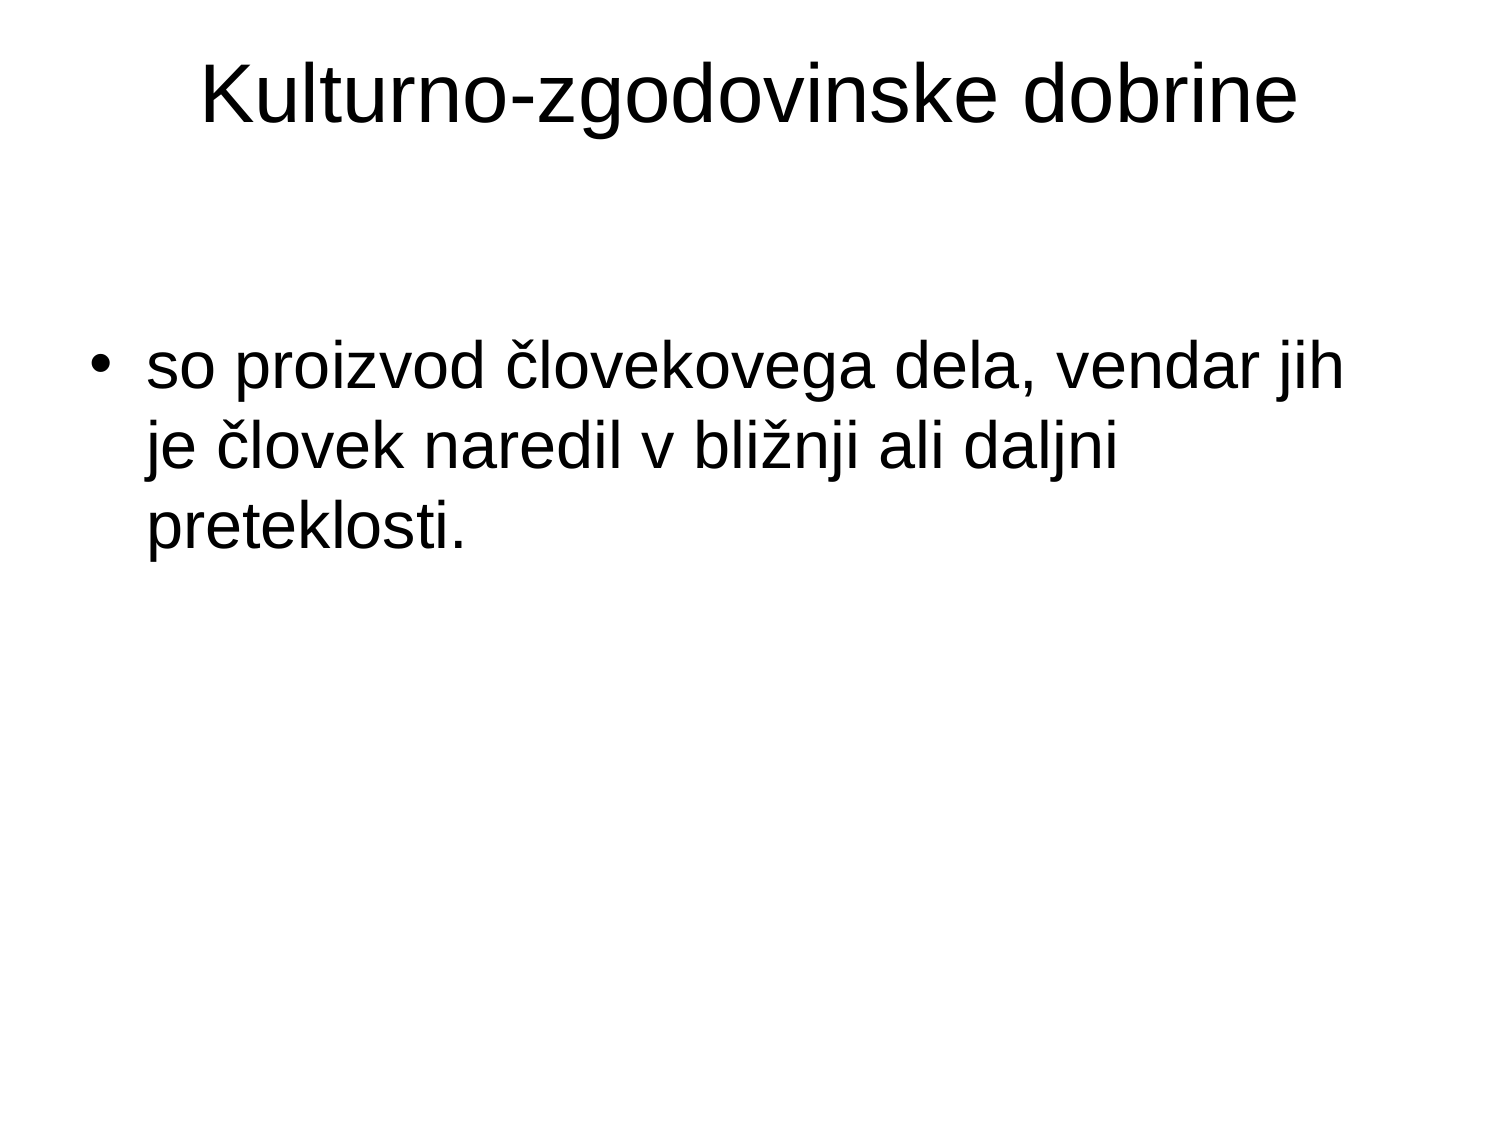

# Kulturno-zgodovinske dobrine
so proizvod človekovega dela, vendar jih je človek naredil v bližnji ali daljni preteklosti.